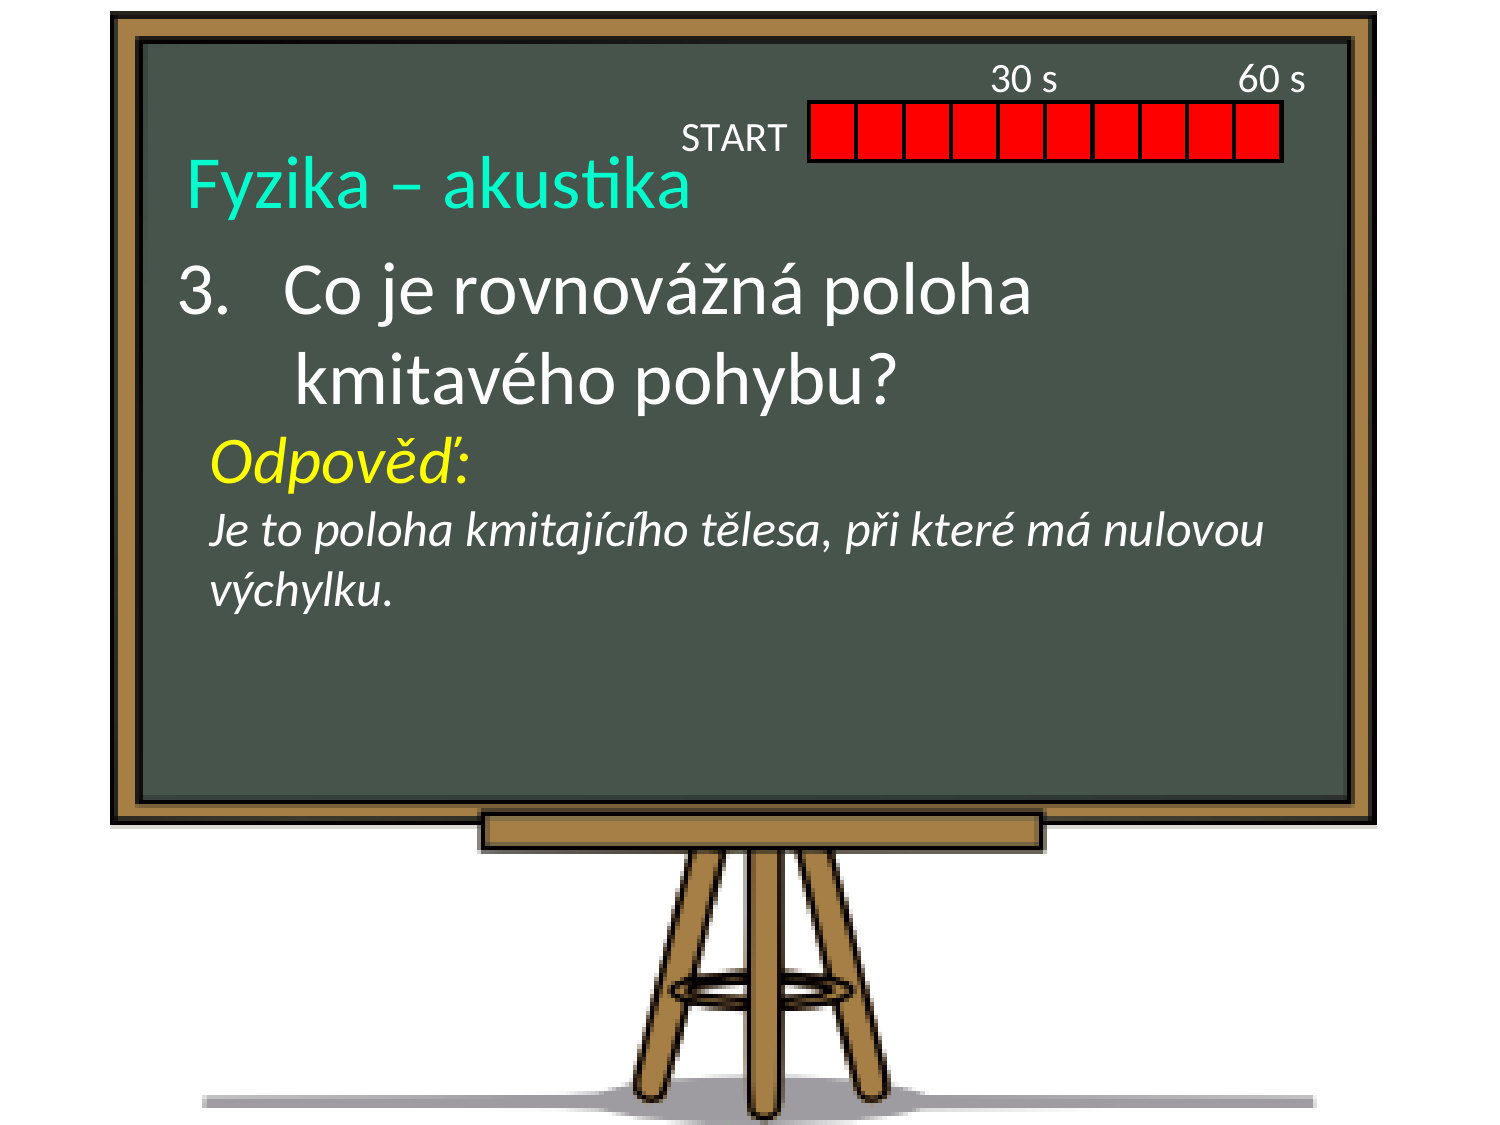

30 s
60 s
START
Fyzika – akustika
3. Co je rovnovážná poloha
 kmitavého pohybu?
Odpověď:
Je to poloha kmitajícího tělesa, při které má nulovou
výchylku.